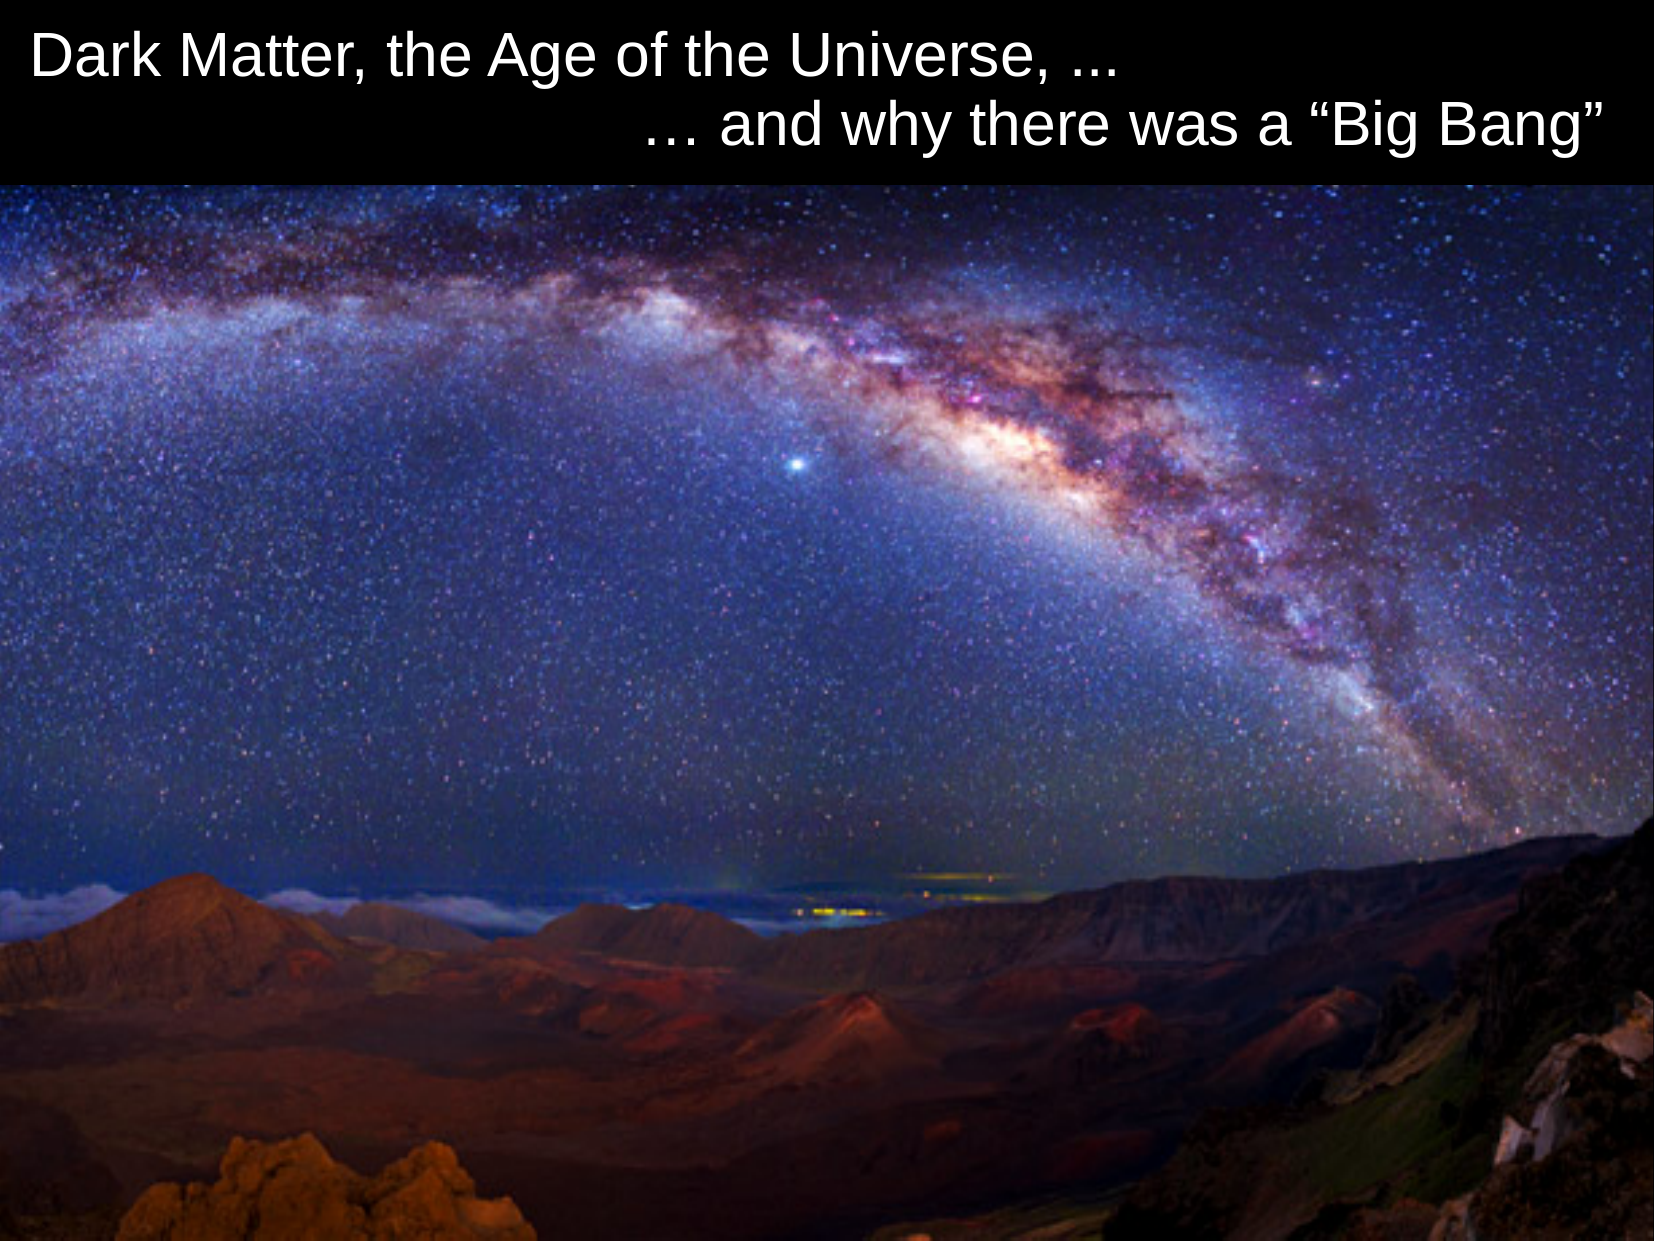

#
Dark Matter, the Age of the Universe, ... … and why there was a “Big Bang”